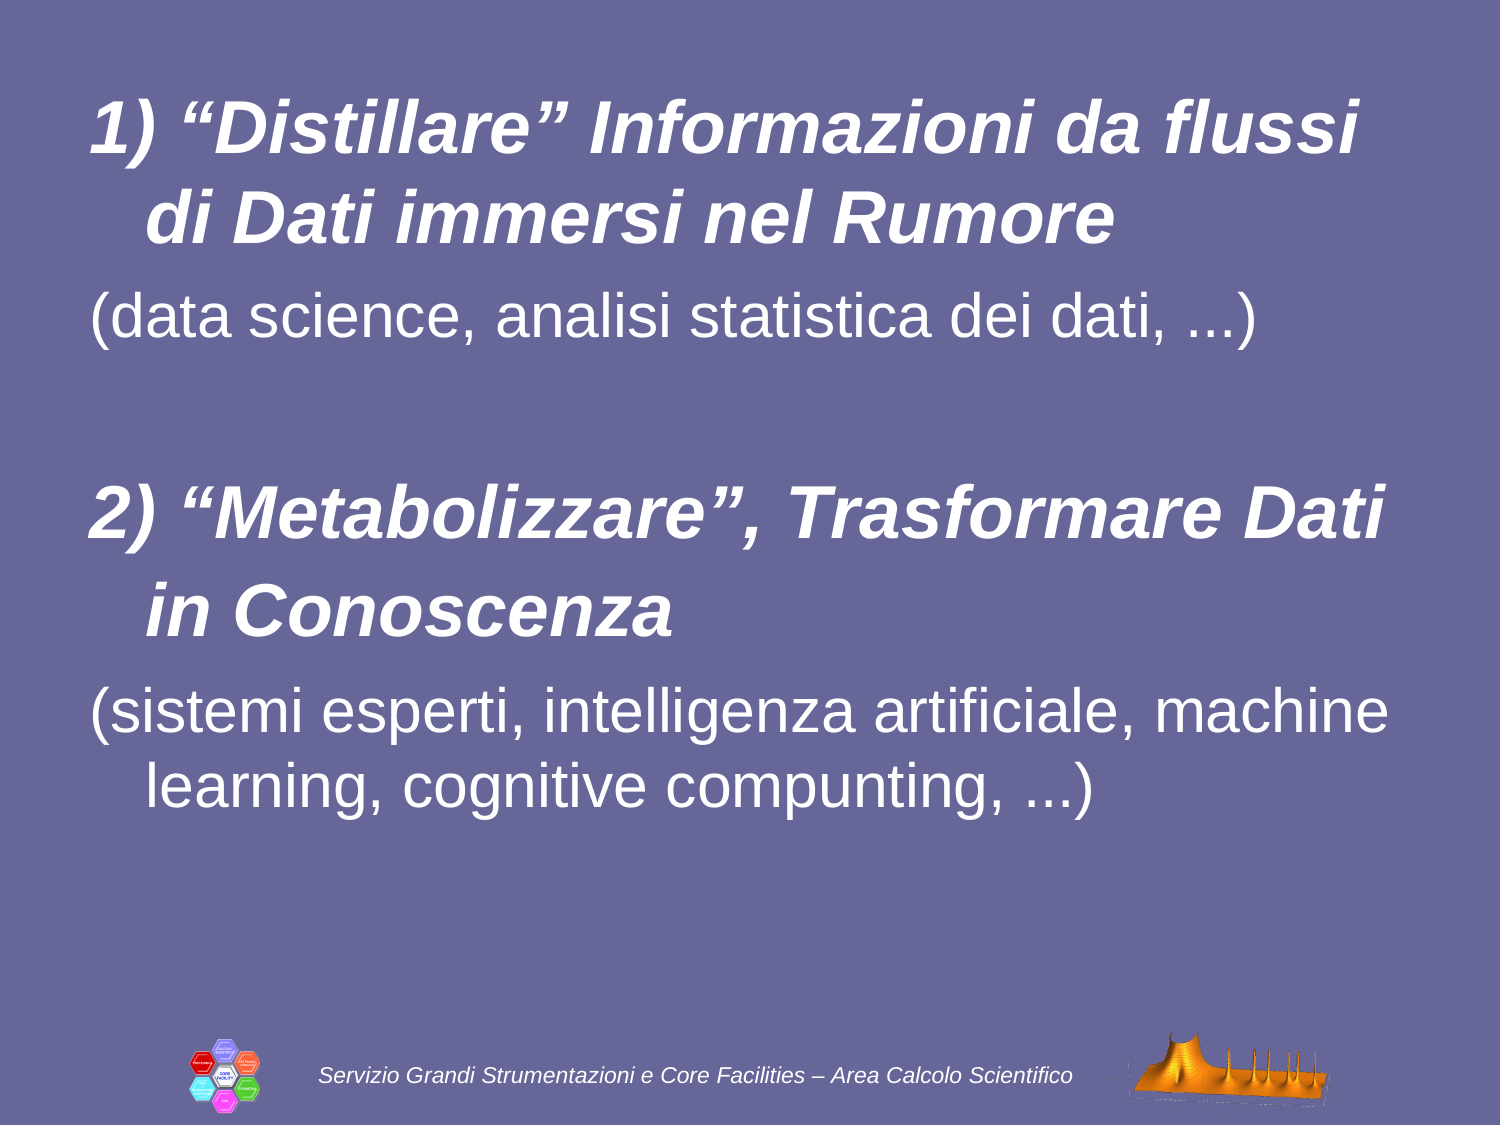

# 1) “Distillare” Informazioni da flussi di Dati immersi nel Rumore
(data science, analisi statistica dei dati, ...)
2) “Metabolizzare”, Trasformare Dati in Conoscenza
(sistemi esperti, intelligenza artificiale, machine learning, cognitive compunting, ...)